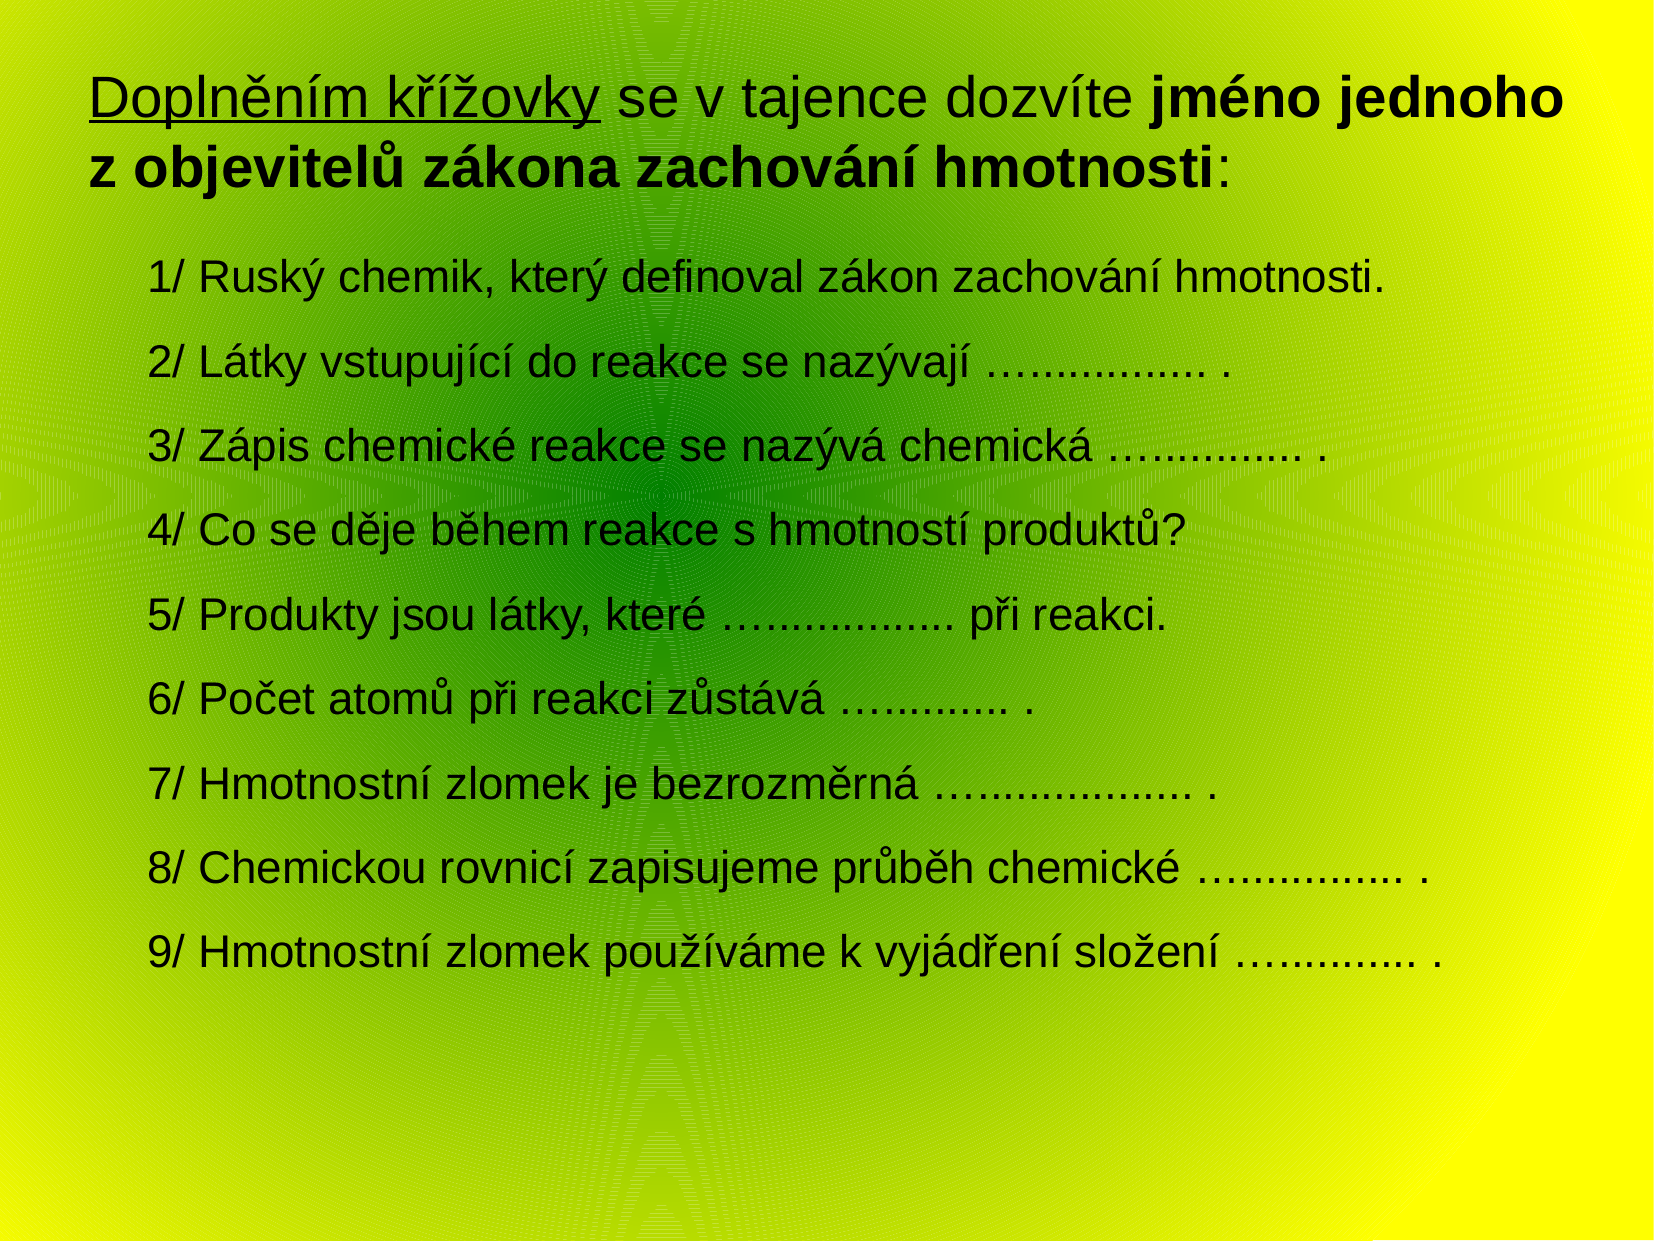

# Doplněním křížovky se v tajence dozvíte jméno jednoho z objevitelů zákona zachování hmotnosti:
1/ Ruský chemik, který definoval zákon zachování hmotnosti.
2/ Látky vstupující do reakce se nazývají ….............. .
3/ Zápis chemické reakce se nazývá chemická …............ .
4/ Co se děje během reakce s hmotností produktů?
5/ Produkty jsou látky, které …............... při reakci.
6/ Počet atomů při reakci zůstává ….......... .
7/ Hmotnostní zlomek je bezrozměrná …................. .
8/ Chemickou rovnicí zapisujeme průběh chemické …............. .
9/ Hmotnostní zlomek používáme k vyjádření složení …........... .